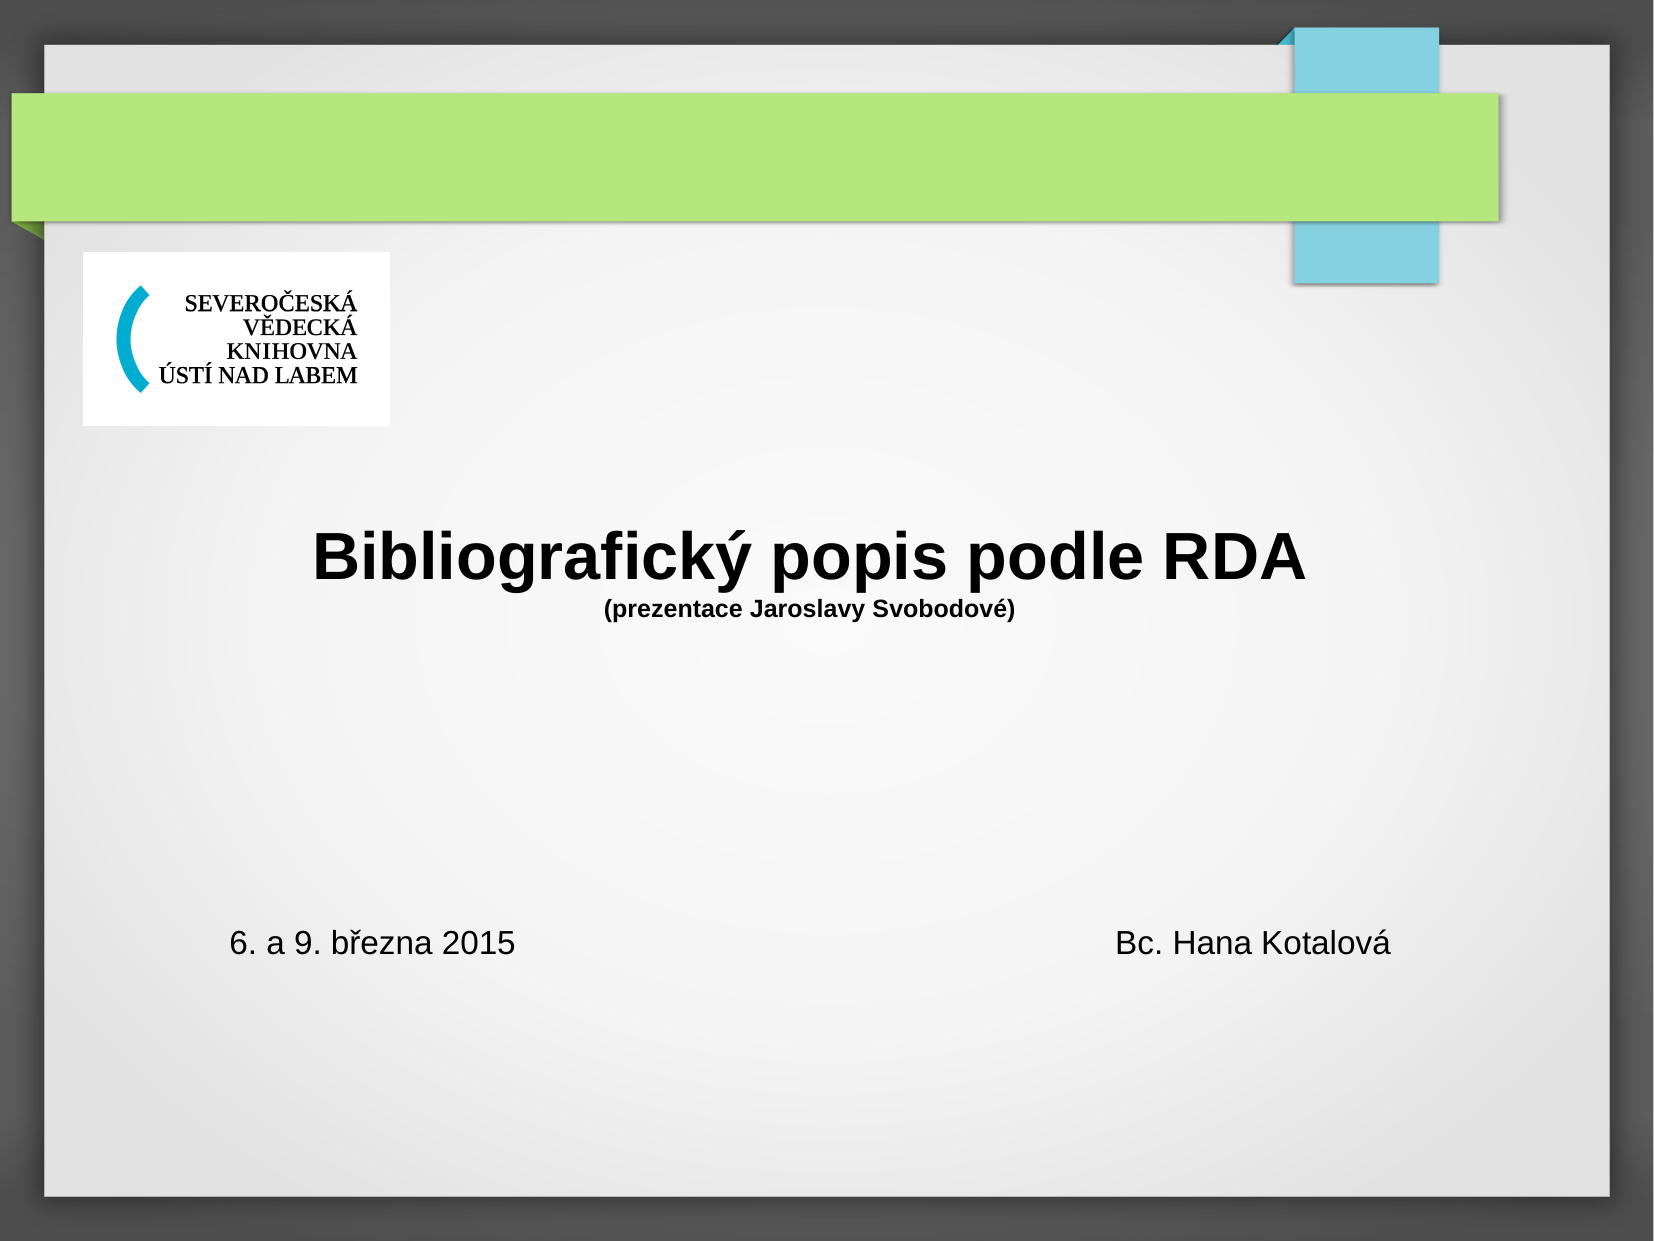

#
Bibliografický popis podle RDA
(prezentace Jaroslavy Svobodové)
6. a 9. března 2015									Bc. Hana Kotalová